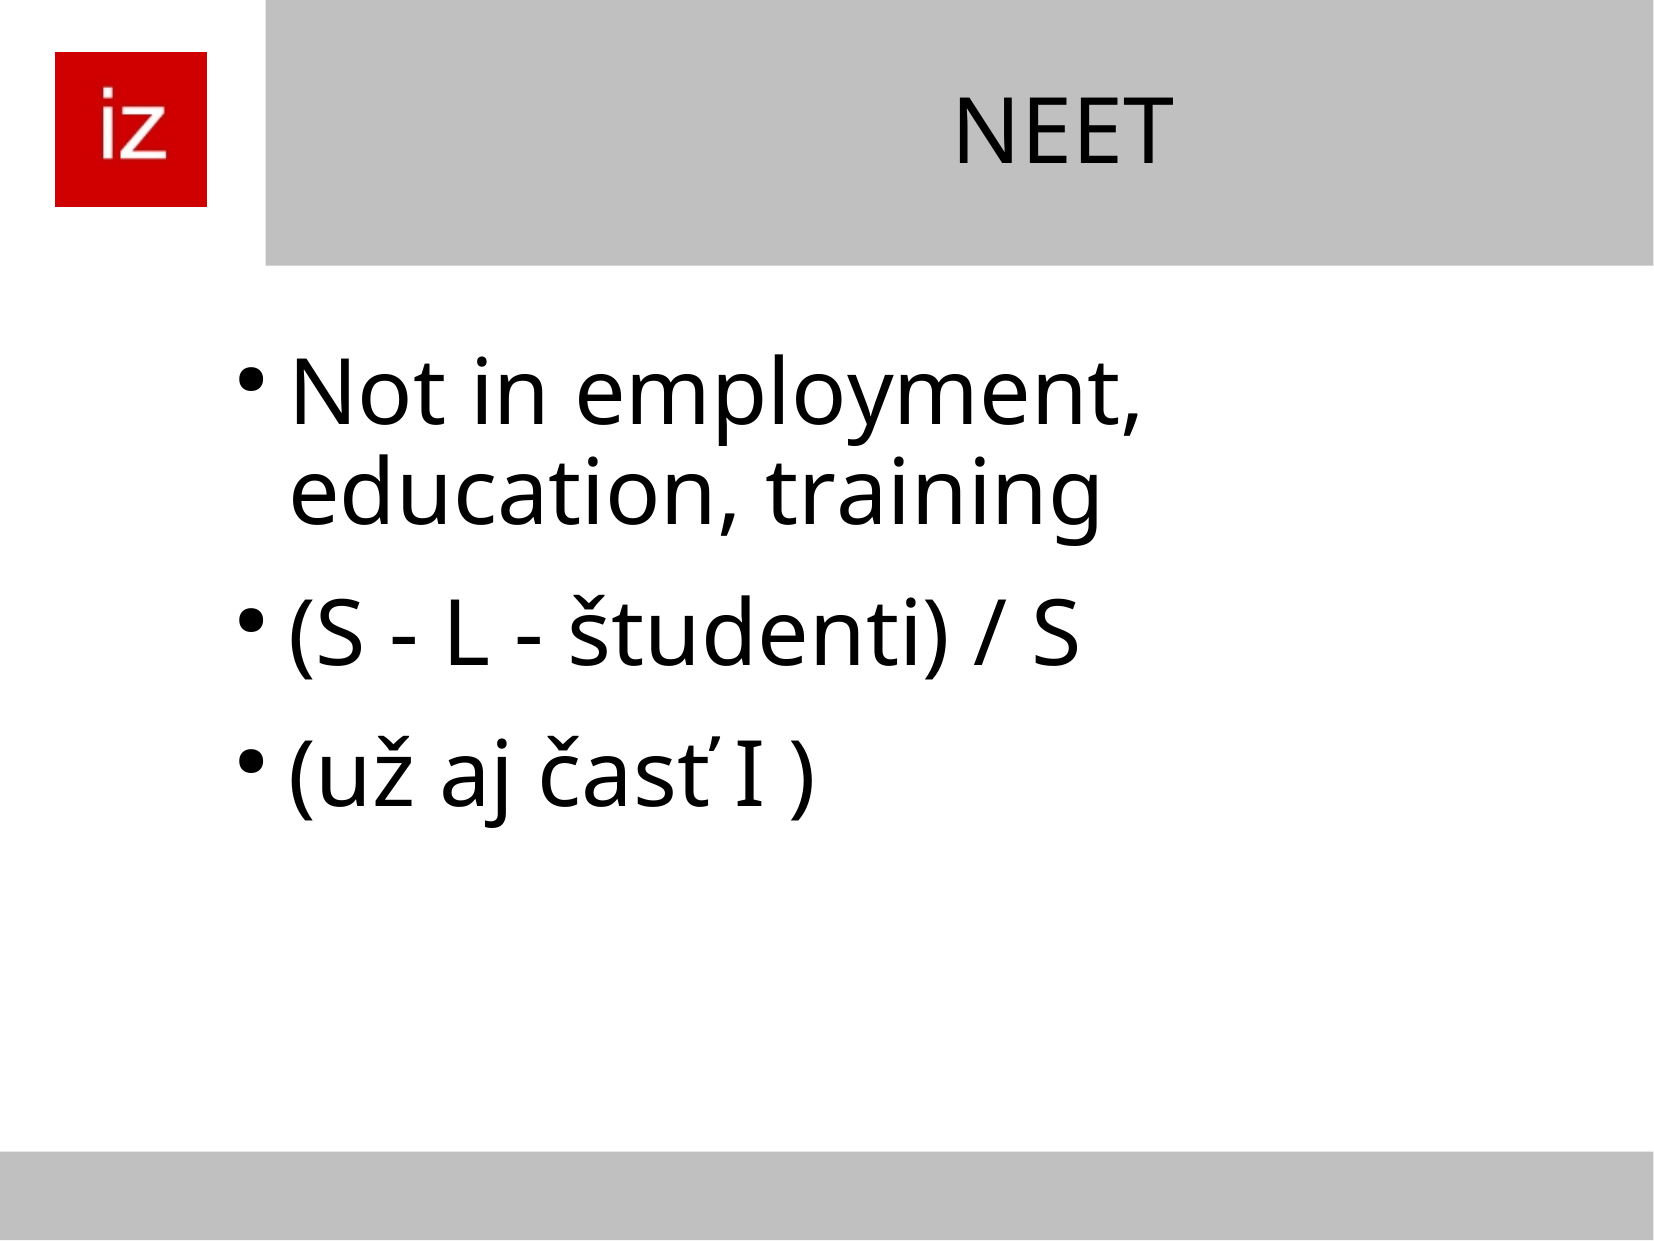

# NEET
Not in employment, education, training
(S - L - študenti) / S
(už aj časť I )